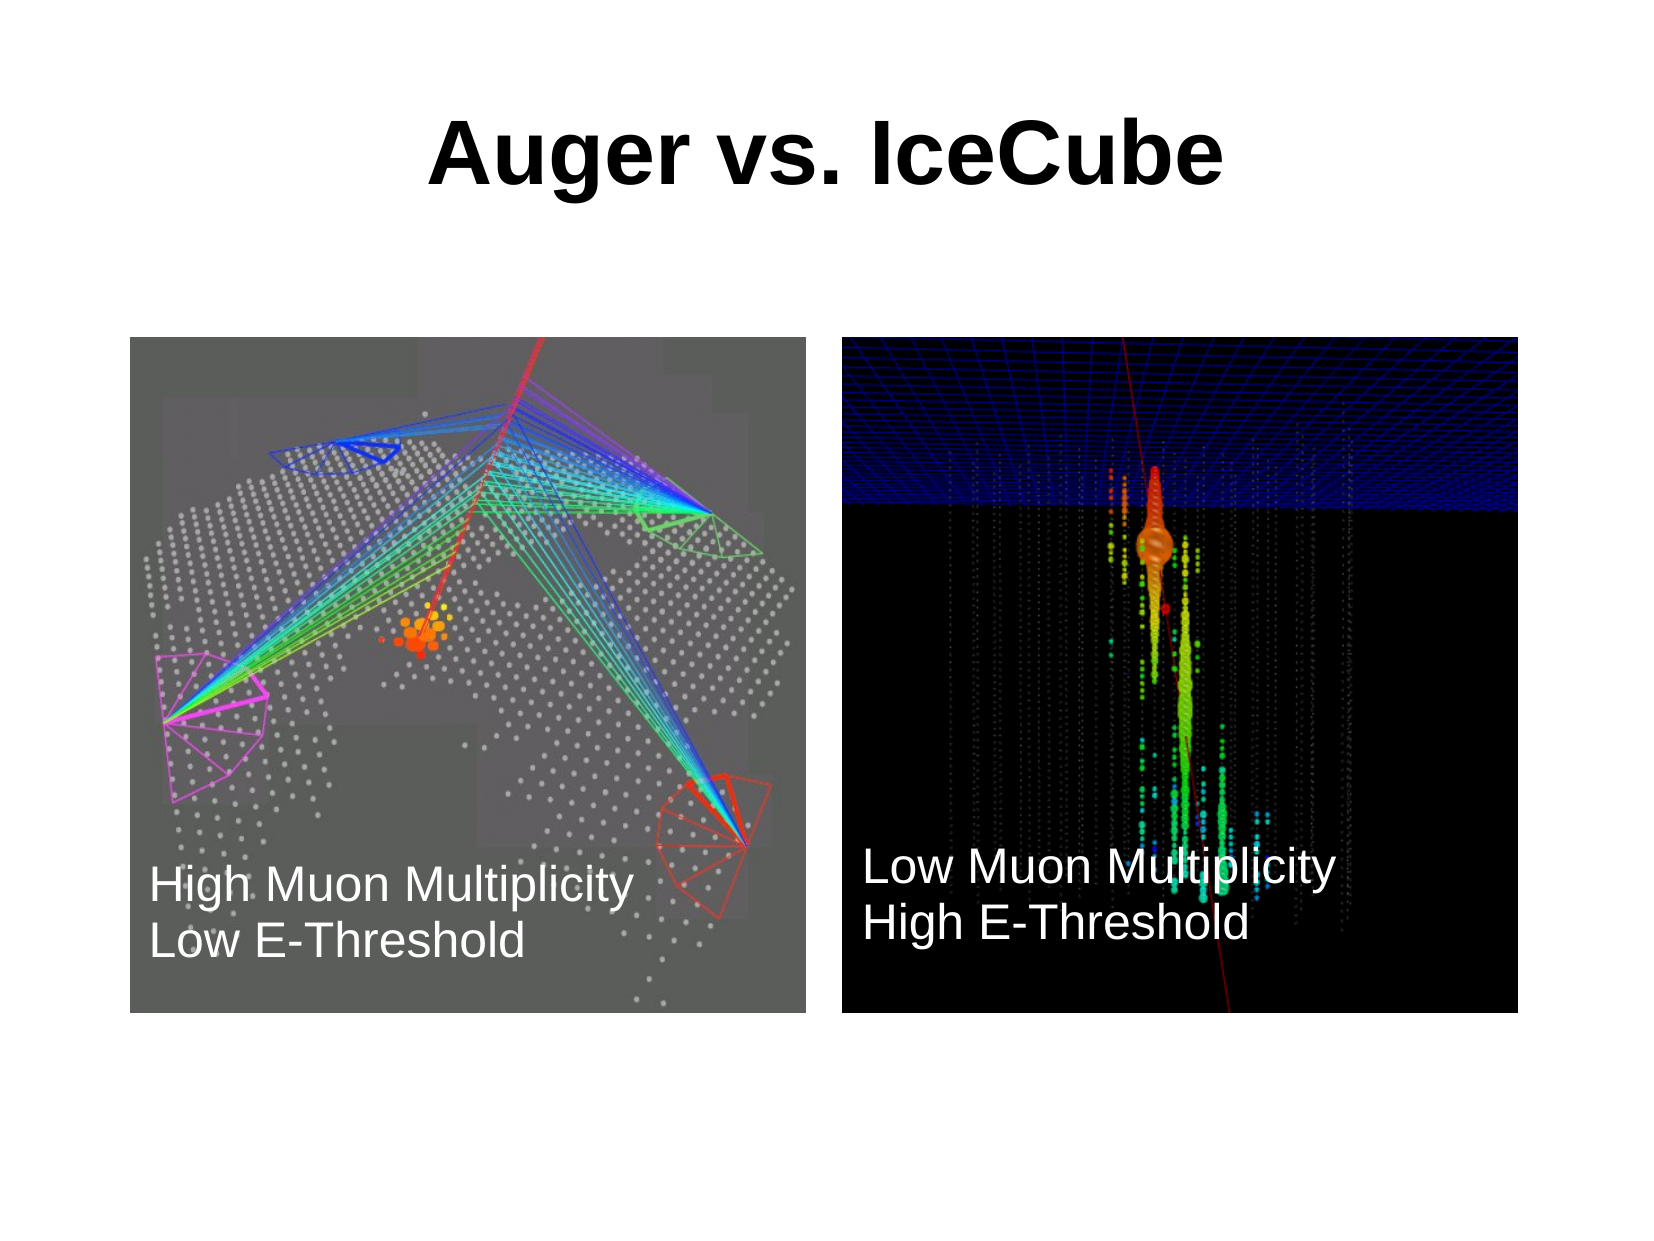

# Auger vs. IceCube
Low Muon Multiplicity
High E-Threshold
High Muon Multiplicity
Low E-Threshold